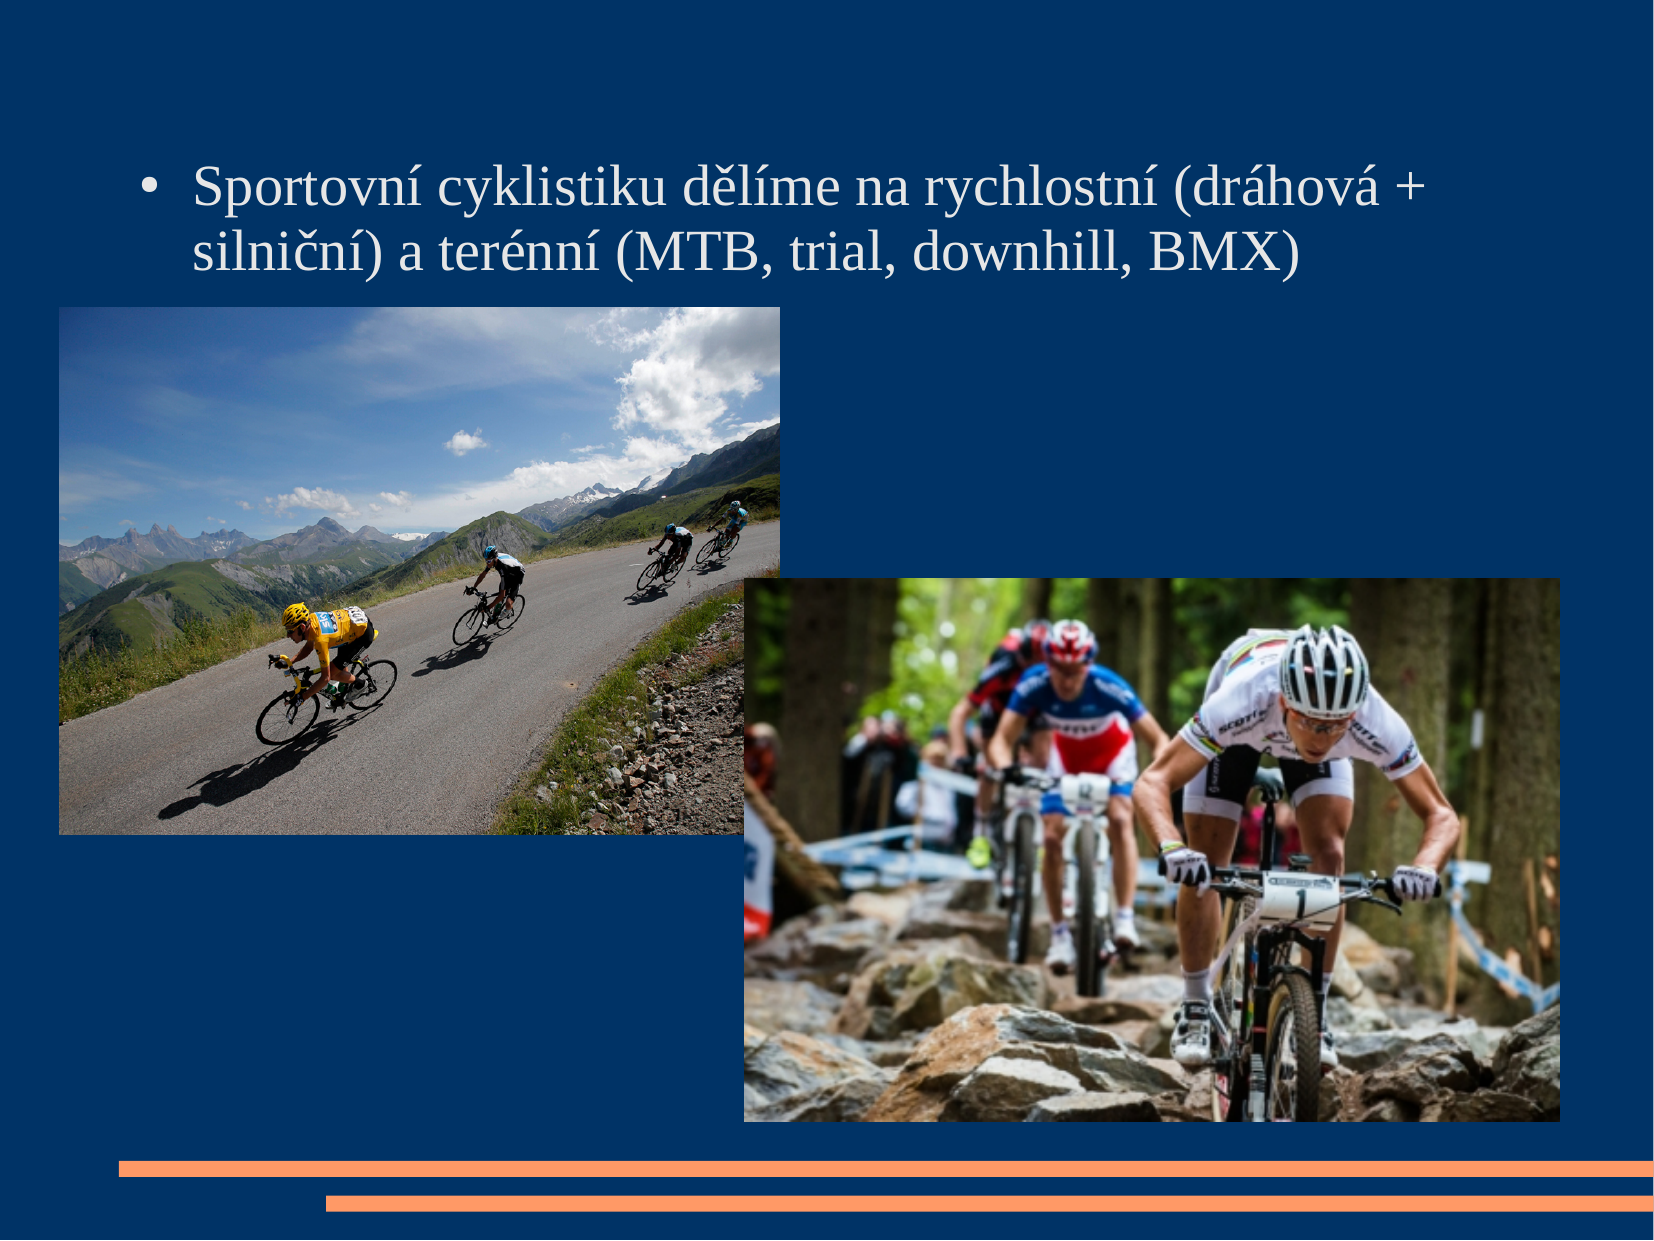

#
Sportovní cyklistiku dělíme na rychlostní (dráhová + silniční) a terénní (MTB, trial, downhill, BMX)